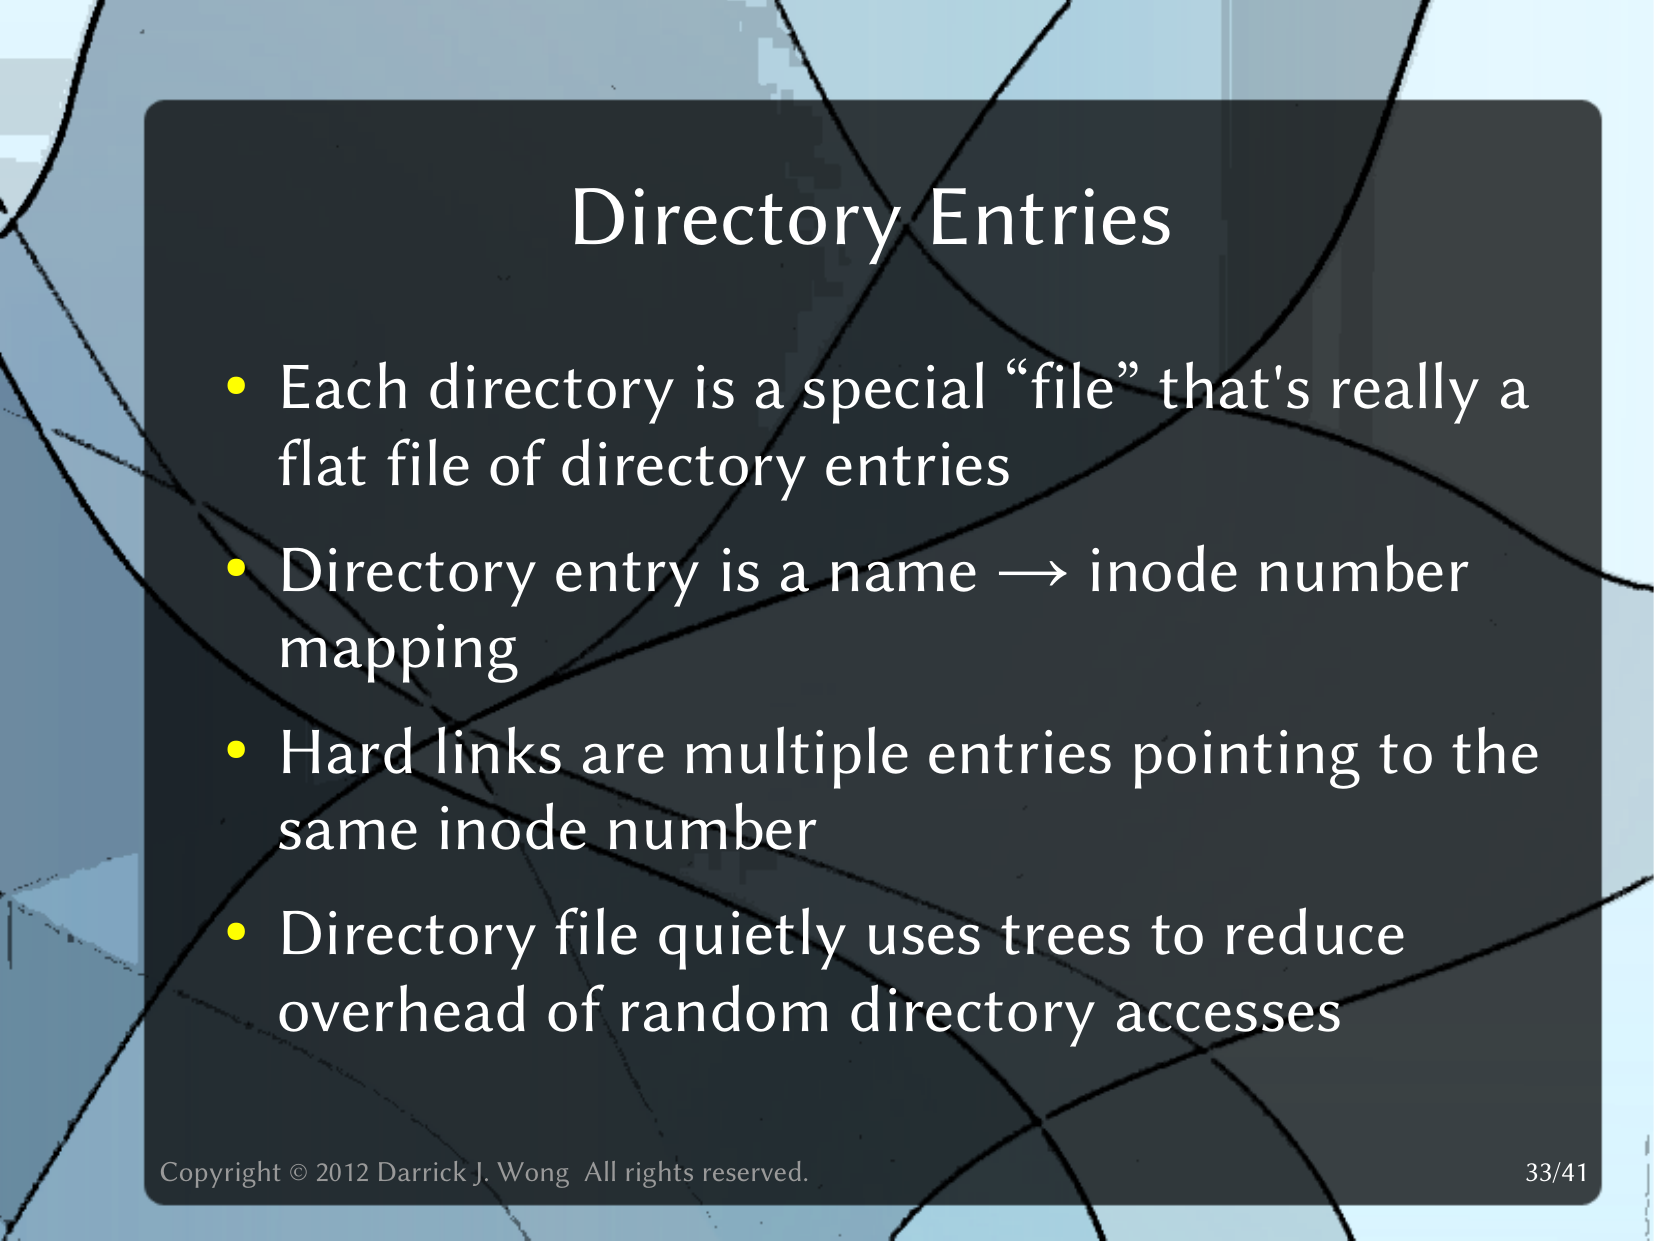

# Directory Entries
Each directory is a special “file” that's really a flat file of directory entries
Directory entry is a name → inode number mapping
Hard links are multiple entries pointing to the same inode number
Directory file quietly uses trees to reduce overhead of random directory accesses
33